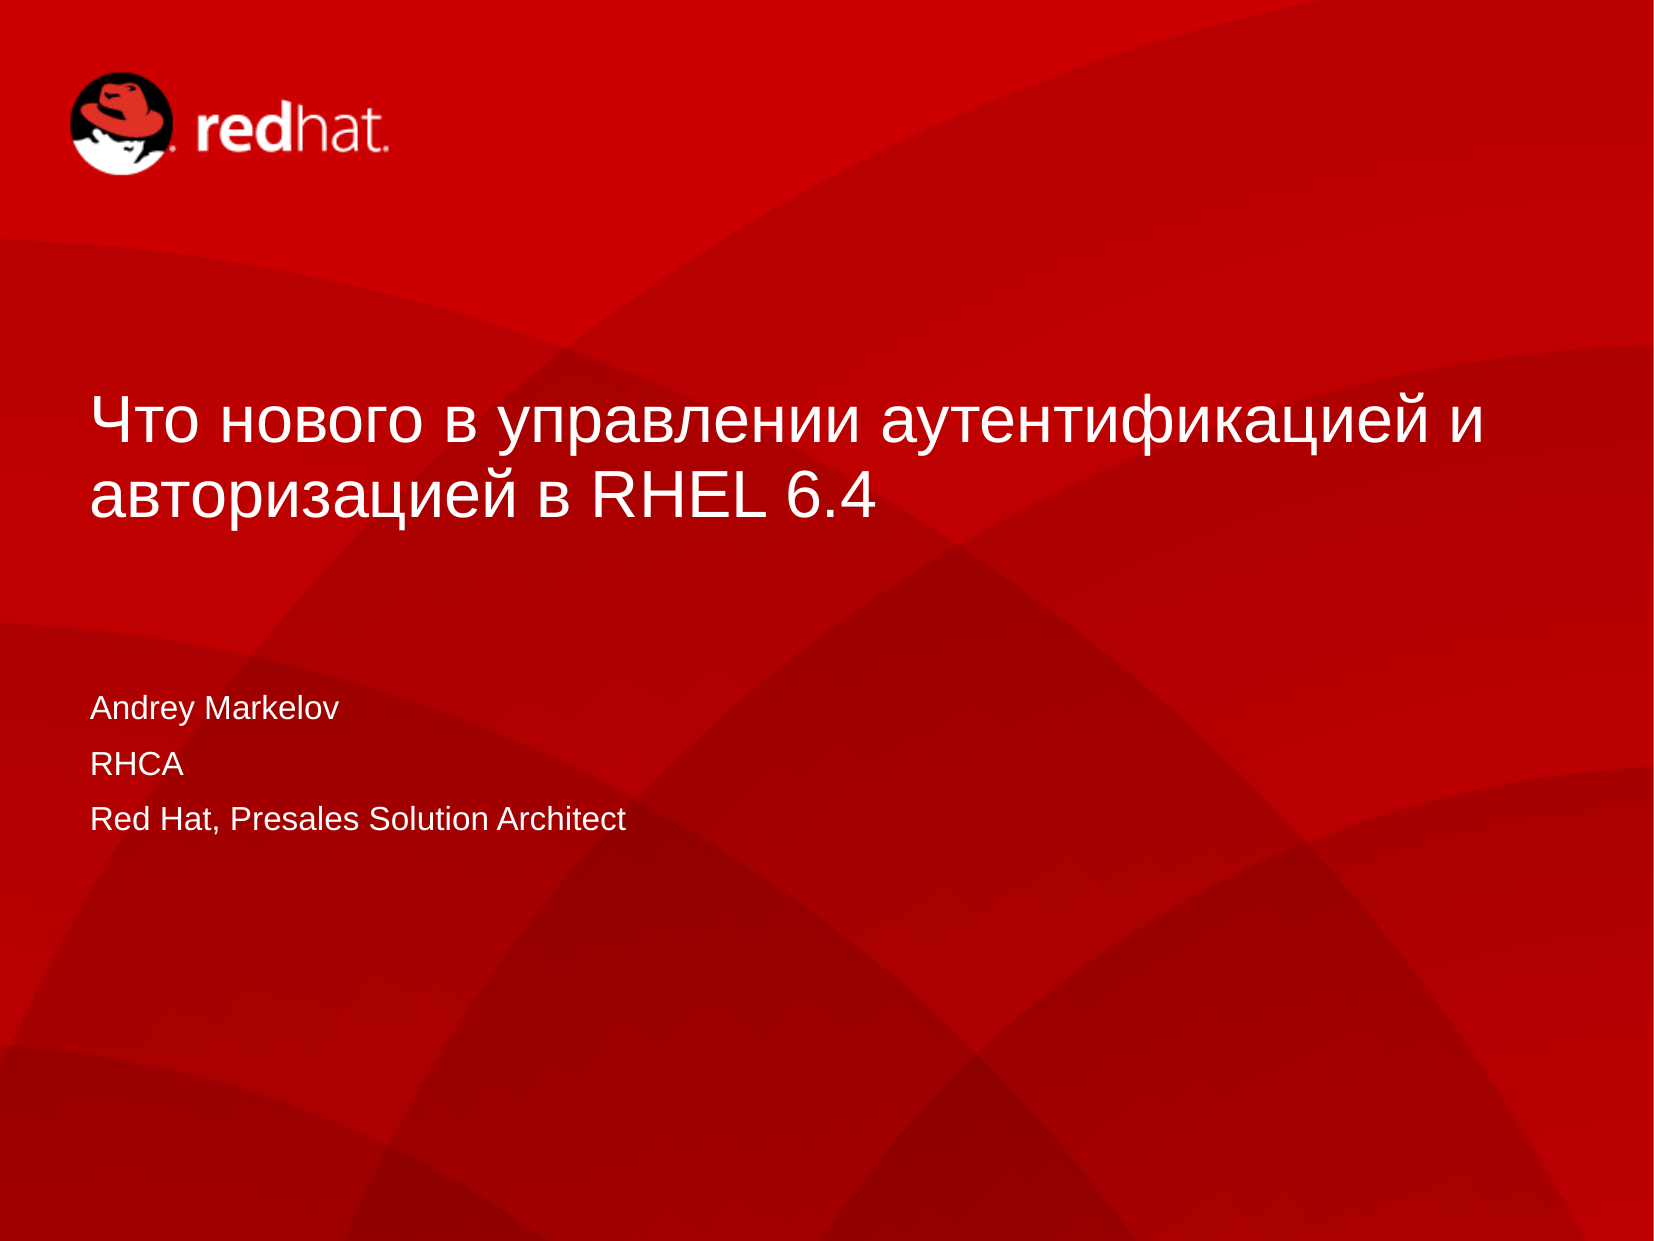

Что нового в управлении аутентификацией и авторизацией в RHEL 6.4
Andrey Markelov
RHCA
Red Hat, Presales Solution Architect